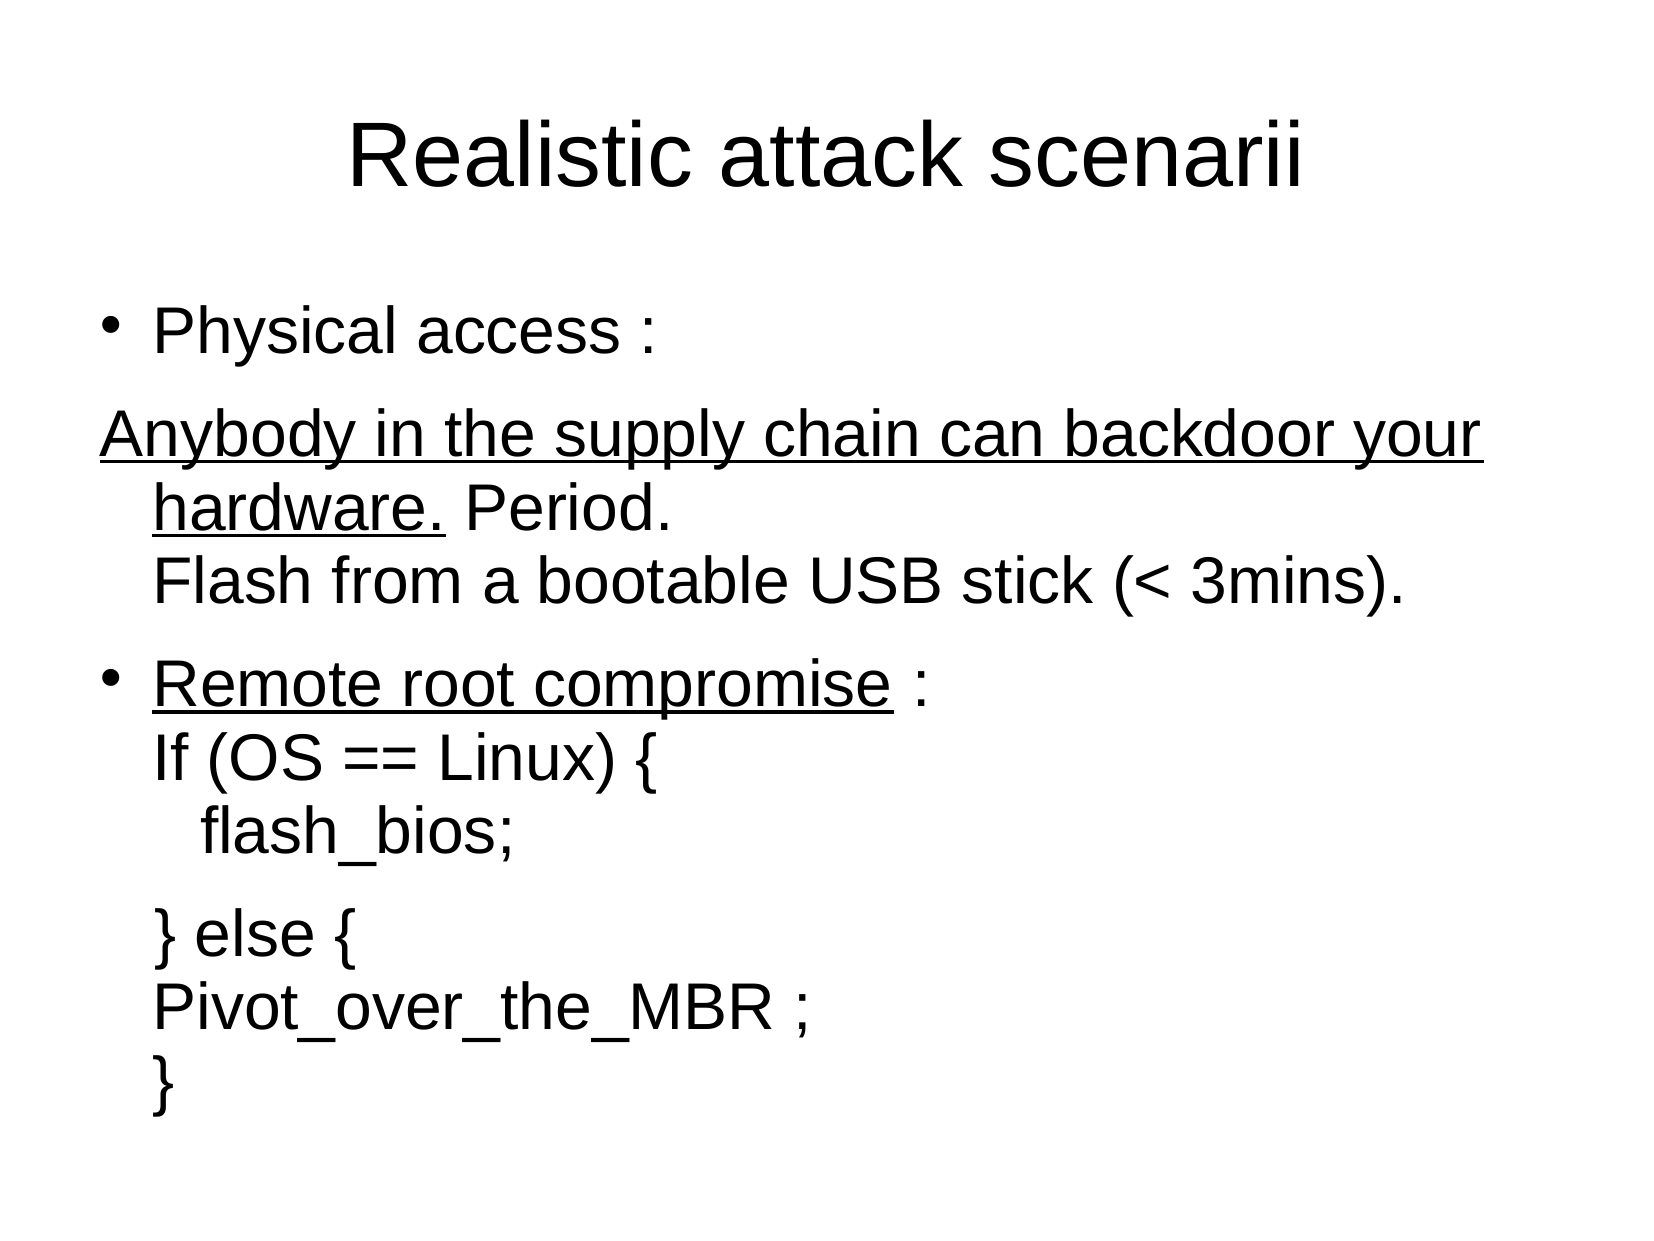

# Realistic attack scenarii
Physical access :
Anybody in the supply chain can backdoor your hardware. Period.
Flash from a bootable USB stick (< 3mins).
Remote root compromise :
If (OS == Linux) {
		flash_bios;
 } else {
		Pivot_over_the_MBR ;
}